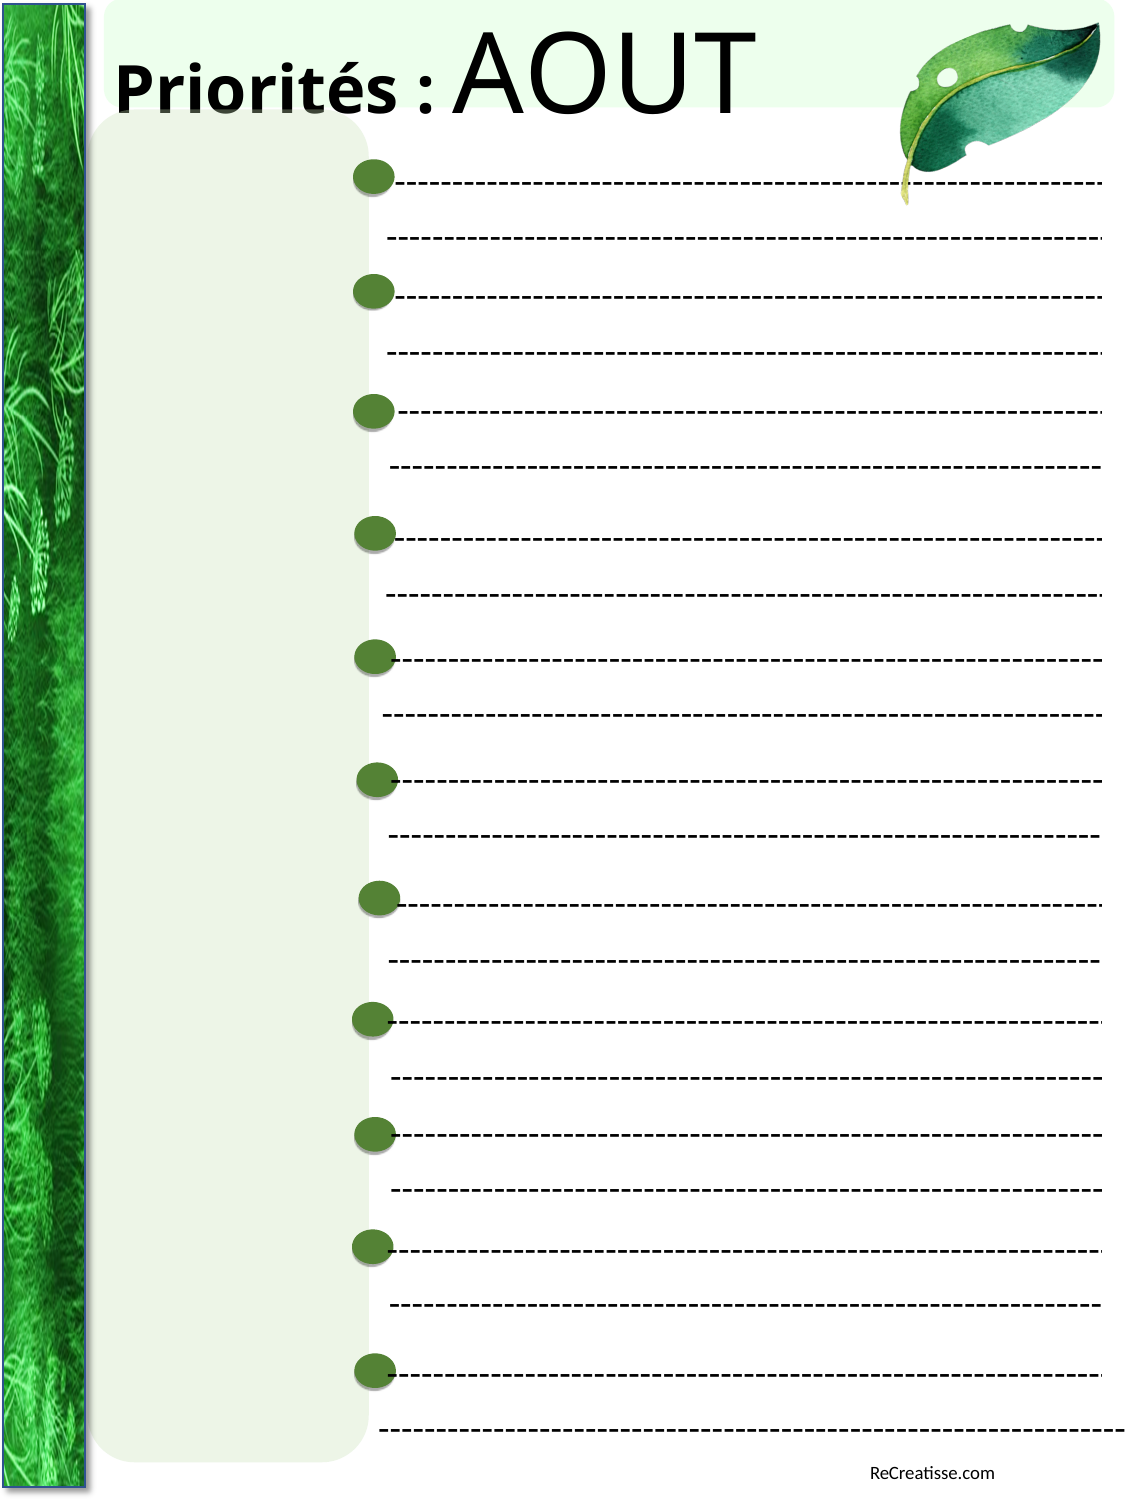

Priorités : AOUT
--------------------------------------------------------------------------------------
--------------------------------------------------------------------------------------
--------------------------------------------------------------------------------------
--------------------------------------------------------------------------------------
--------------------------------------------------------------------------------------
--------------------------------------------------------------------------------------
--------------------------------------------------------------------------------------
--------------------------------------------------------------------------------------
--------------------------------------------------------------------------------------
--------------------------------------------------------------------------------------
--------------------------------------------------------------------------------------
--------------------------------------------------------------------------------------
--------------------------------------------------------------------------------------
--------------------------------------------------------------------------------------
--------------------------------------------------------------------------------------
--------------------------------------------------------------------------------------
--------------------------------------------------------------------------------------
--------------------------------------------------------------------------------------
--------------------------------------------------------------------------------------
--------------------------------------------------------------------------------------
--------------------------------------------------------------------------------------
--------------------------------------------------------------------------------------
ReCreatisse.com